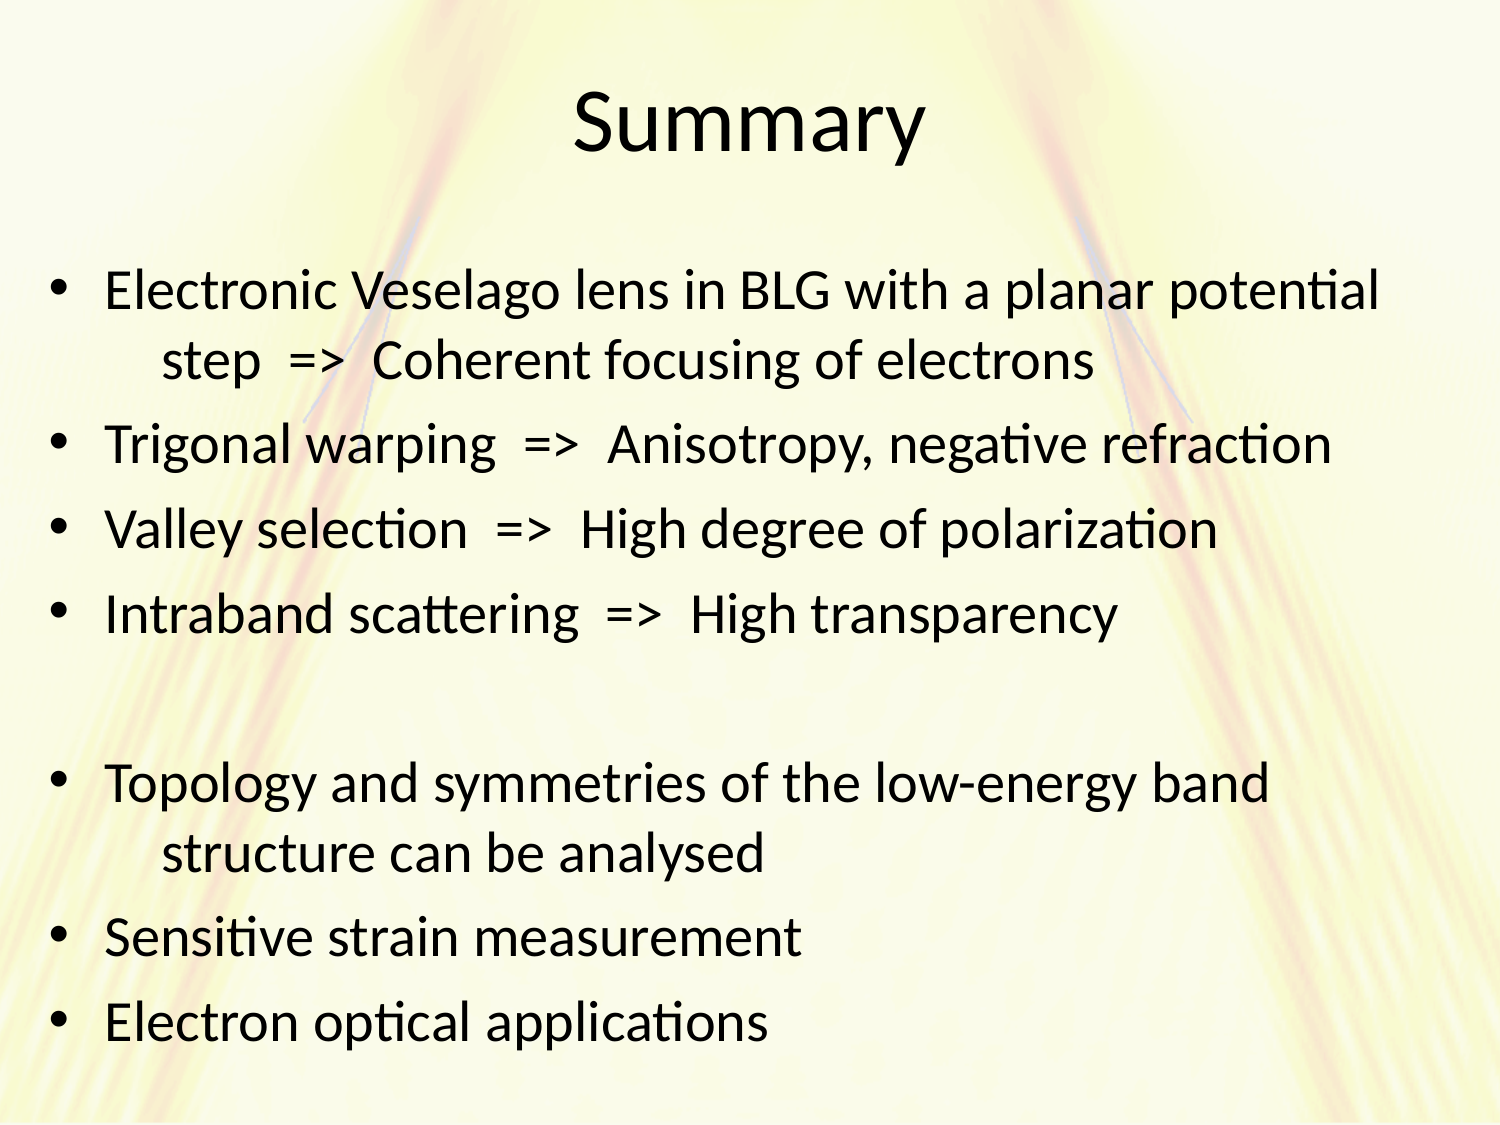

# Summary
Electronic Veselago lens in BLG with a planar potential step => Coherent focusing of electrons
Trigonal warping => Anisotropy, negative refraction
Valley selection => High degree of polarization
Intraband scattering => High transparency
Topology and symmetries of the low-energy band structure can be analysed
Sensitive strain measurement
Electron optical applications